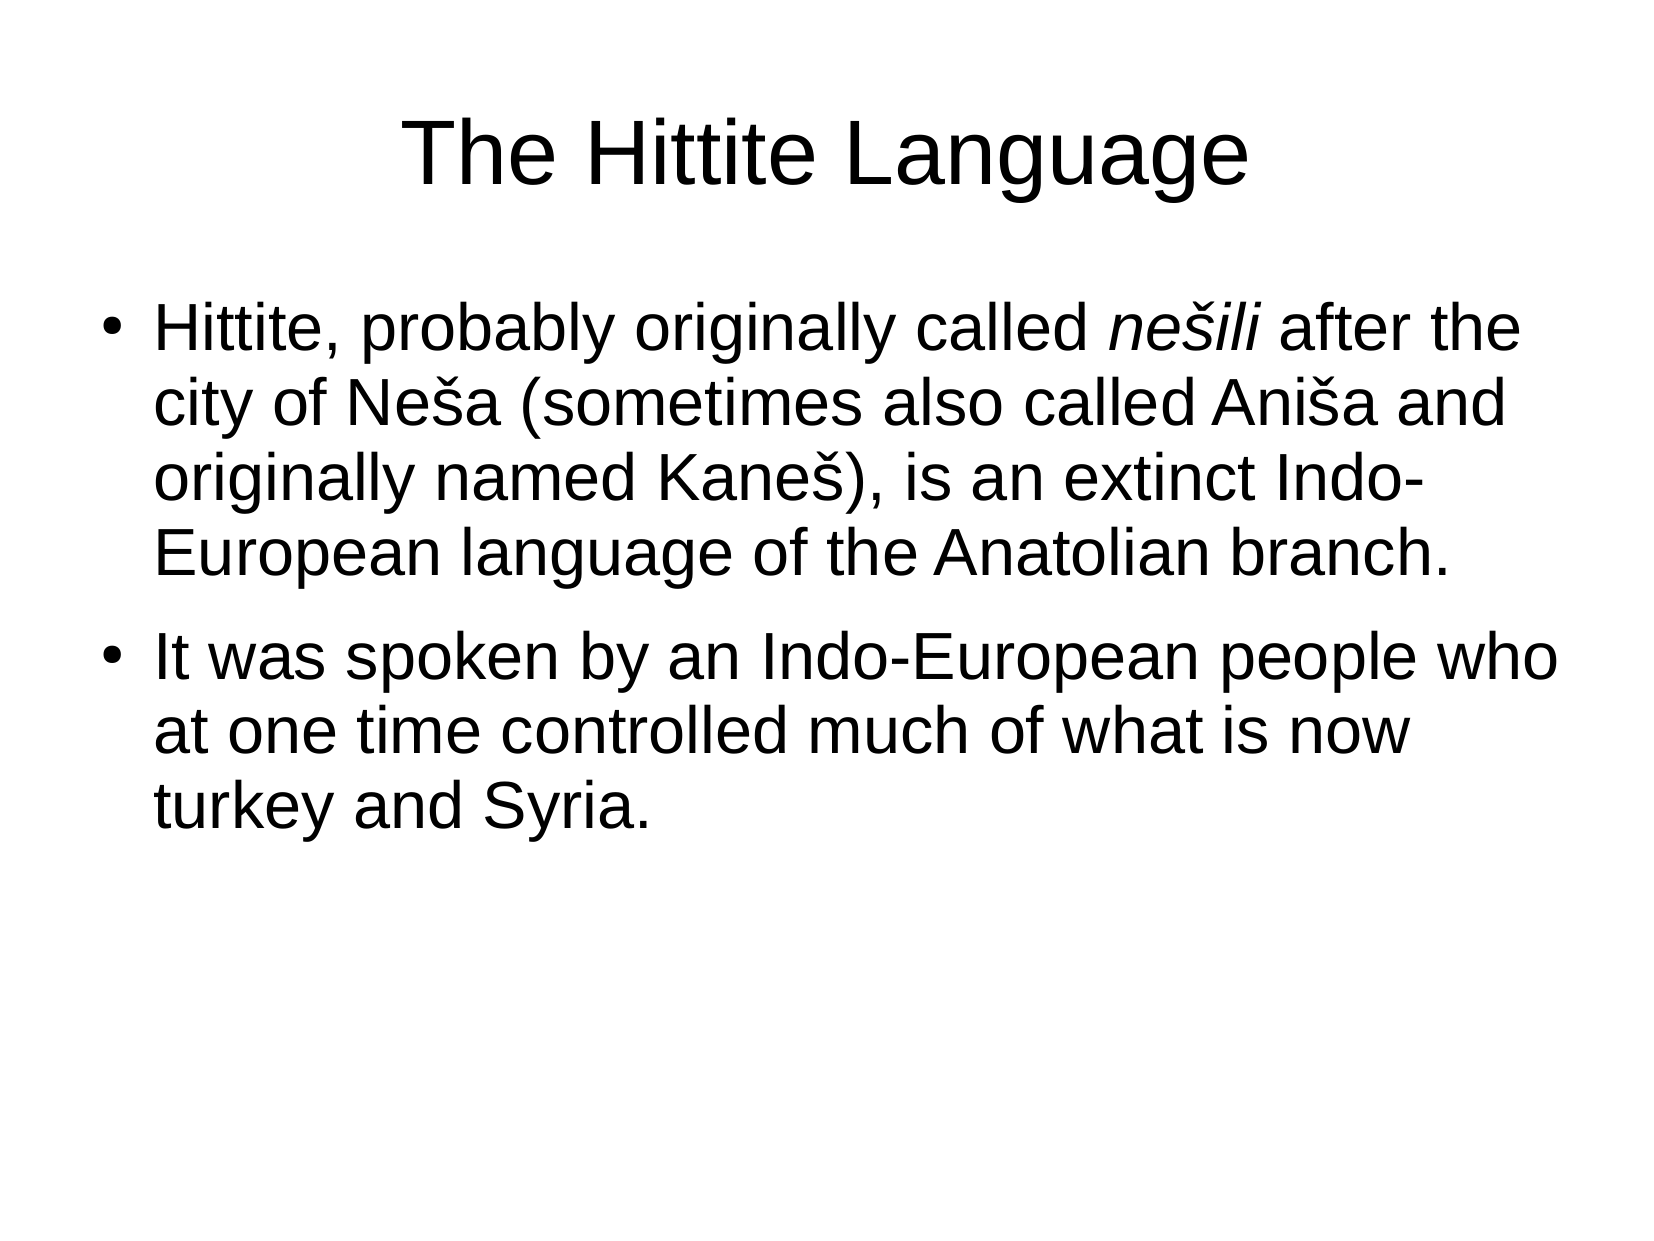

# The Hittite Language
Hittite, probably originally called nešili after the city of Neša (sometimes also called Aniša and originally named Kaneš), is an extinct Indo-European language of the Anatolian branch.
It was spoken by an Indo-European people who at one time controlled much of what is now turkey and Syria.